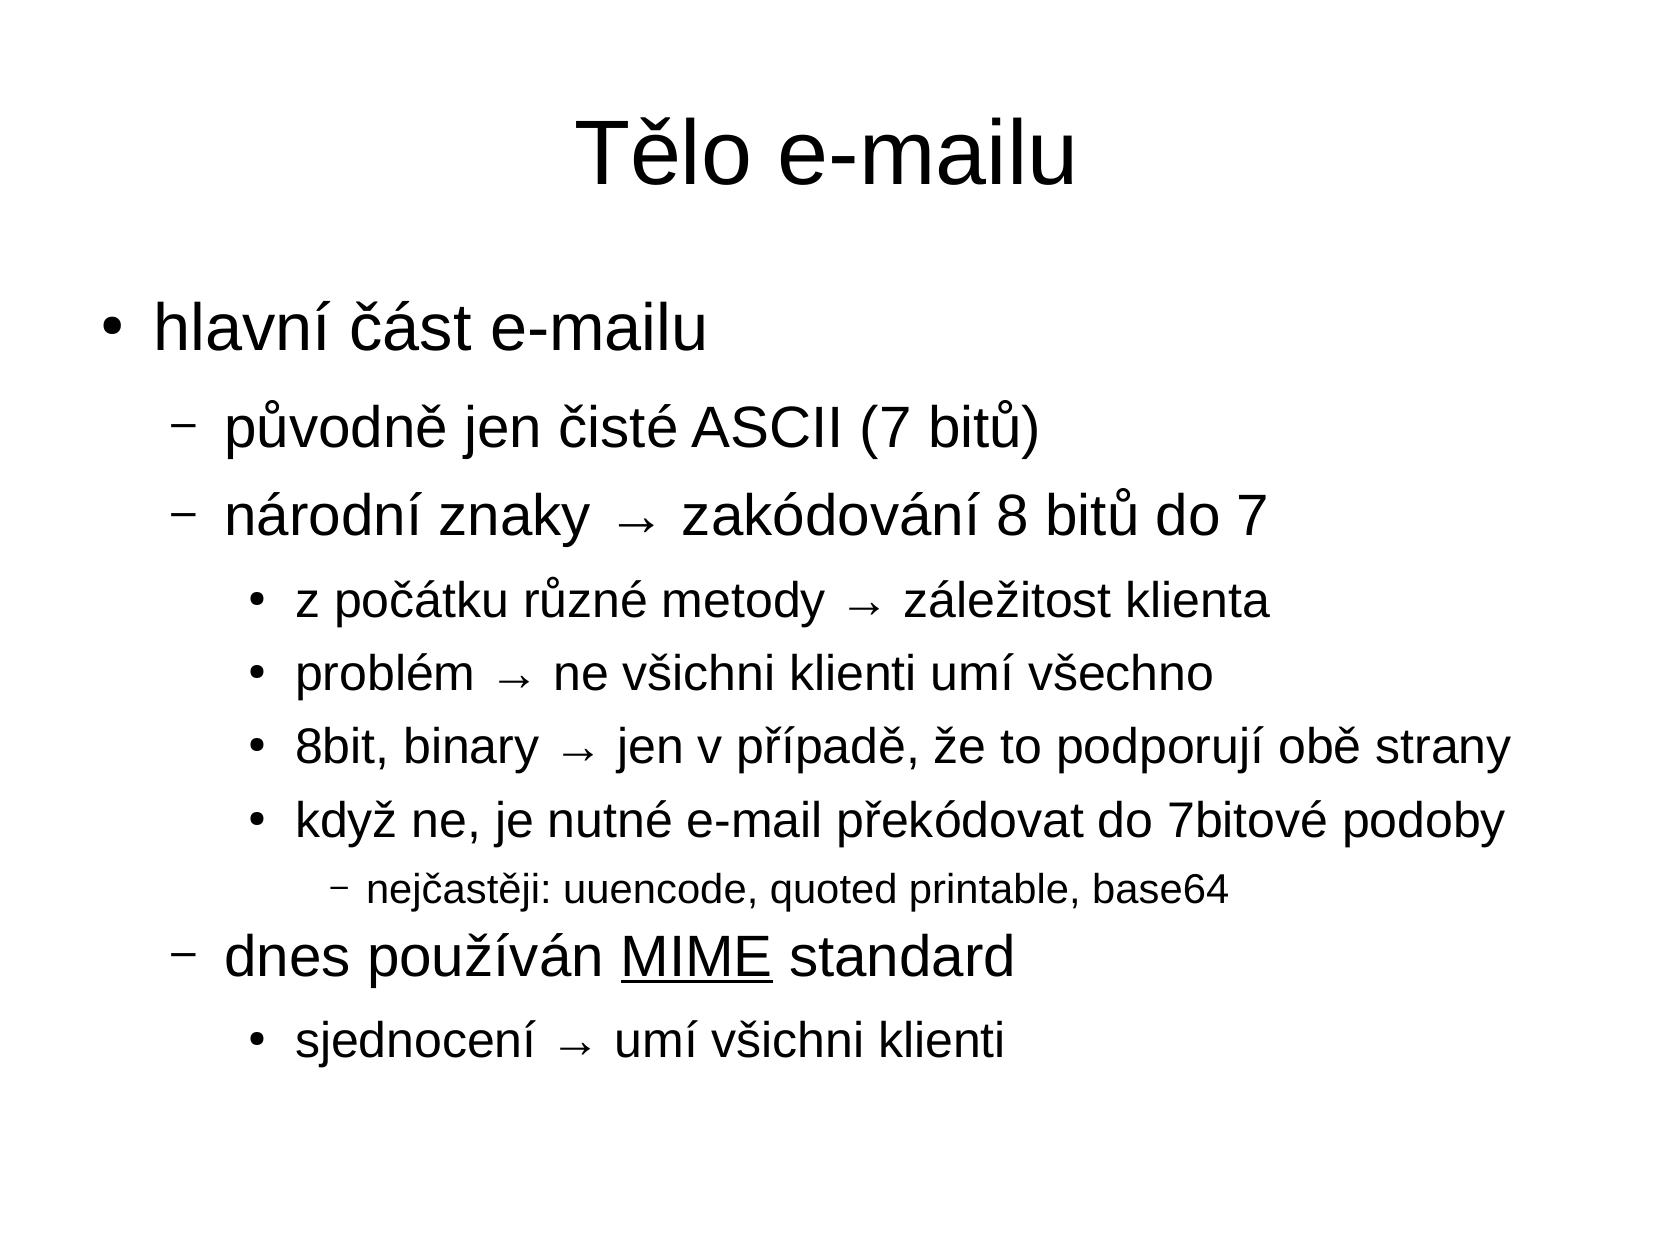

# Tělo e-mailu
hlavní část e-mailu
původně jen čisté ASCII (7 bitů)
národní znaky → zakódování 8 bitů do 7
z počátku různé metody → záležitost klienta
problém → ne všichni klienti umí všechno
8bit, binary → jen v případě, že to podporují obě strany
když ne, je nutné e-mail překódovat do 7bitové podoby
nejčastěji: uuencode, quoted printable, base64
dnes používán MIME standard
sjednocení → umí všichni klienti